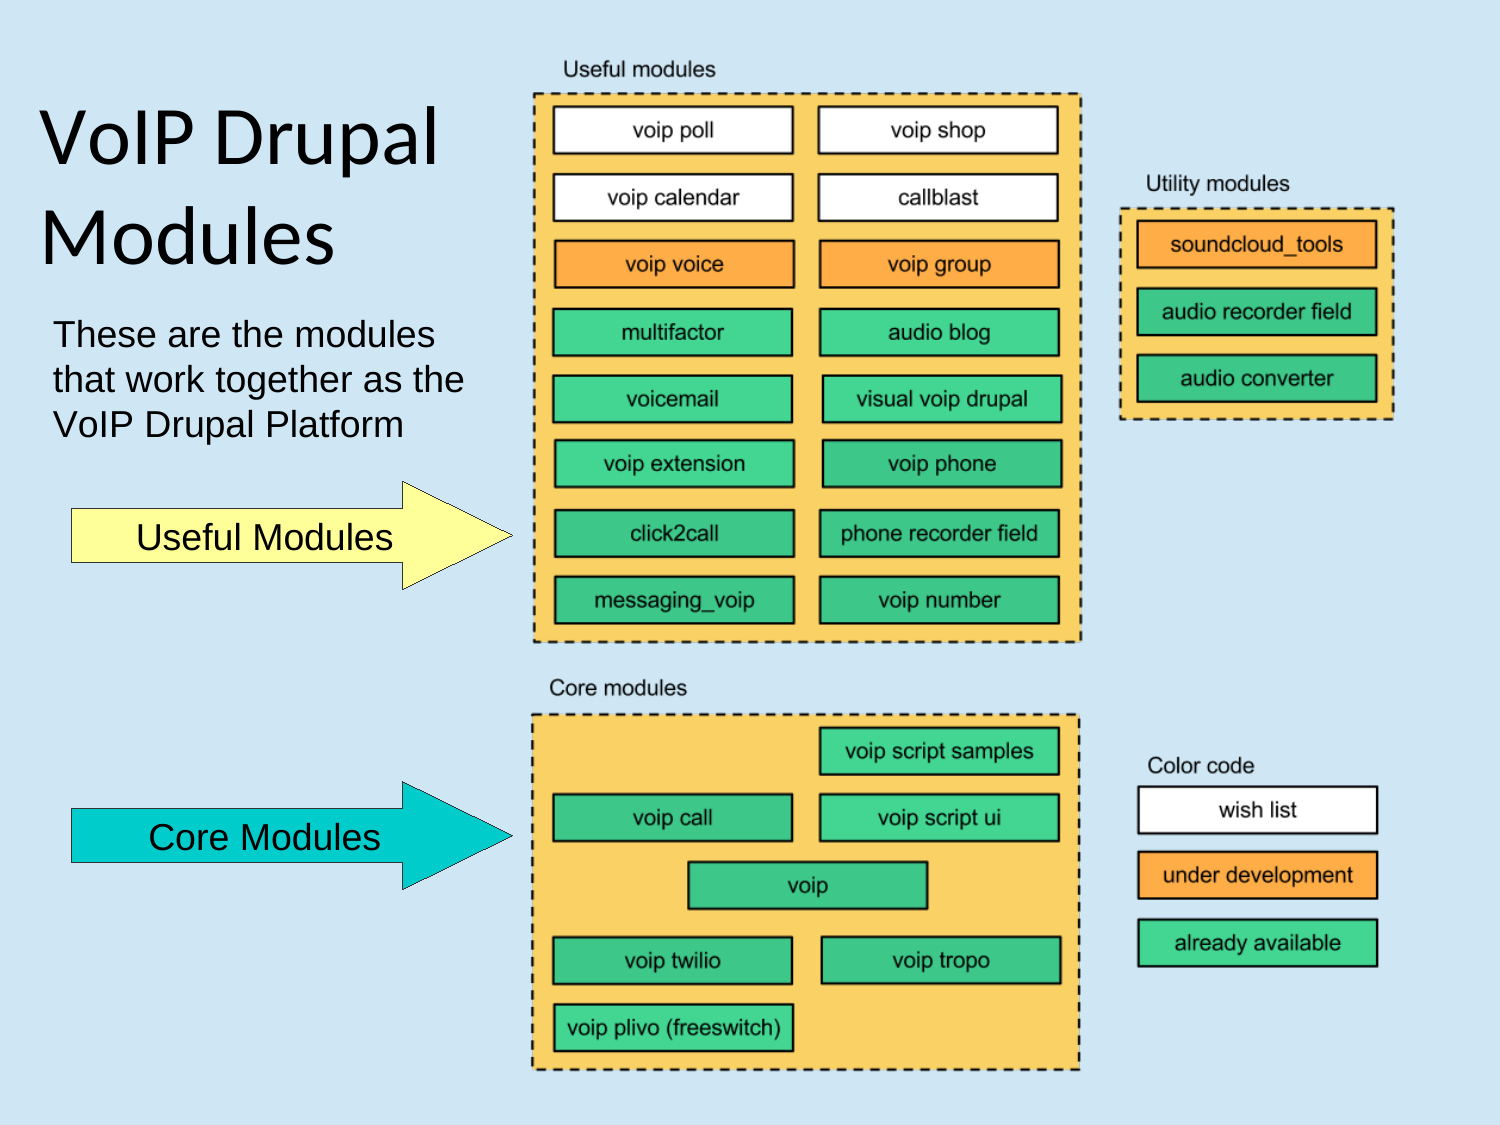

# VoIP Drupal Modules
These are the modules that work together as the VoIP Drupal Platform
Useful Modules
Core Modules